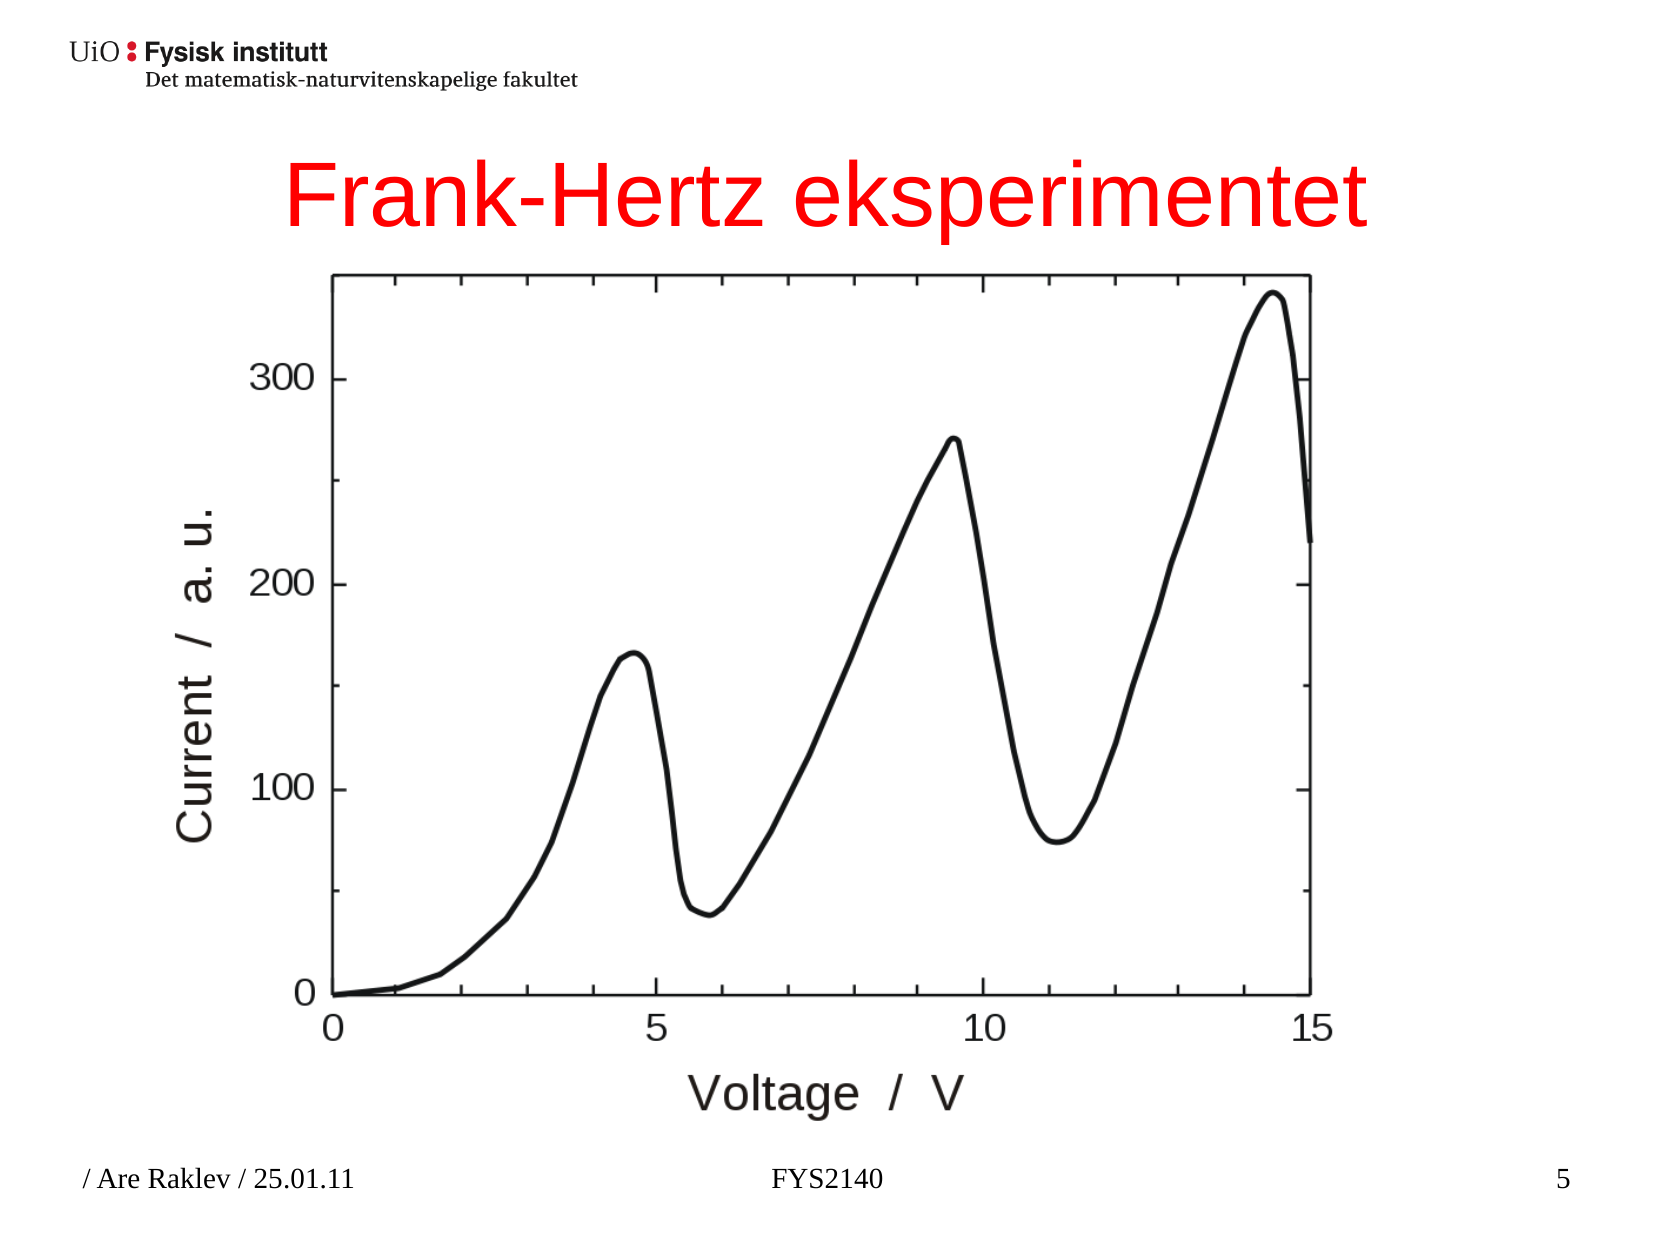

# Frank-Hertz eksperimentet
/ Are Raklev / 25.01.11
FYS2140
5